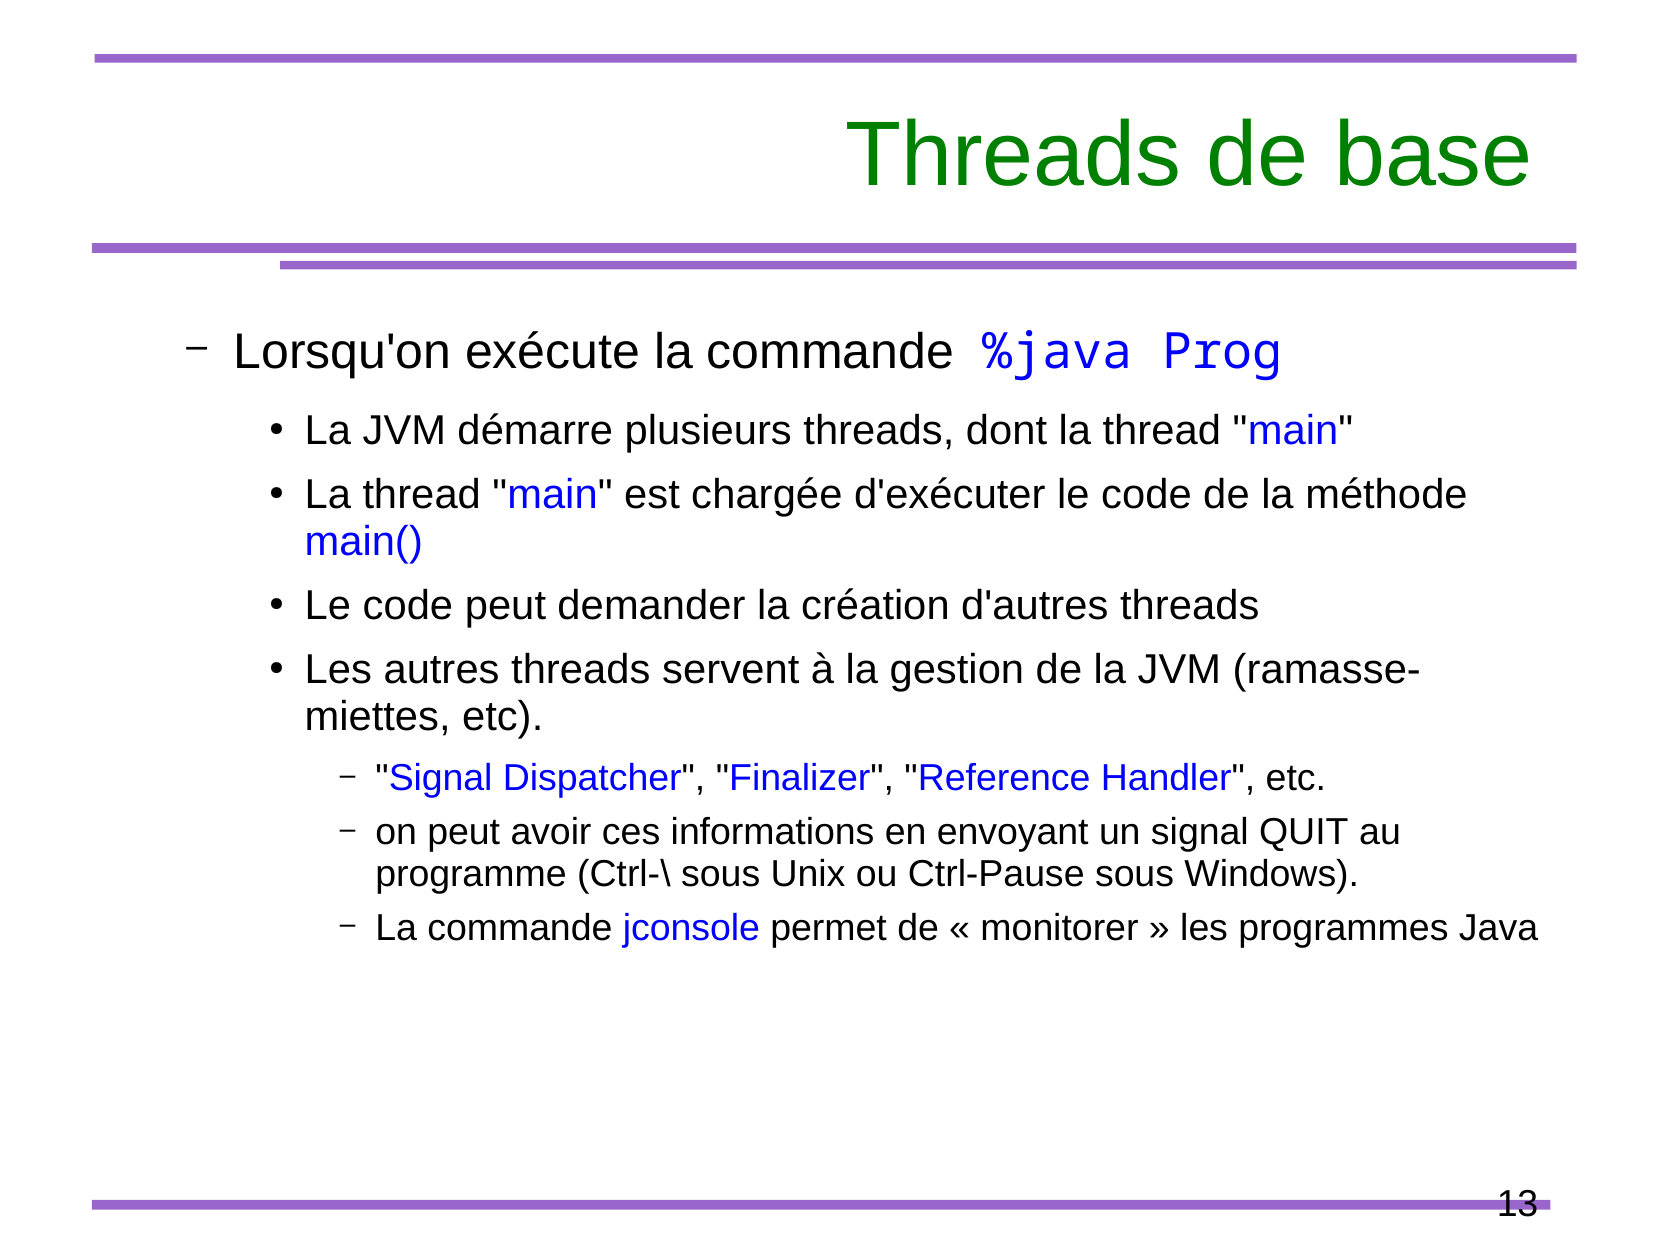

# Threads de base
Lorsqu'on exécute la commande %java Prog
La JVM démarre plusieurs threads, dont la thread "main"
La thread "main" est chargée d'exécuter le code de la méthode main()
Le code peut demander la création d'autres threads
Les autres threads servent à la gestion de la JVM (ramasse-miettes, etc).
"Signal Dispatcher", "Finalizer", "Reference Handler", etc.
on peut avoir ces informations en envoyant un signal QUIT au programme (Ctrl-\ sous Unix ou Ctrl-Pause sous Windows).
La commande jconsole permet de « monitorer » les programmes Java